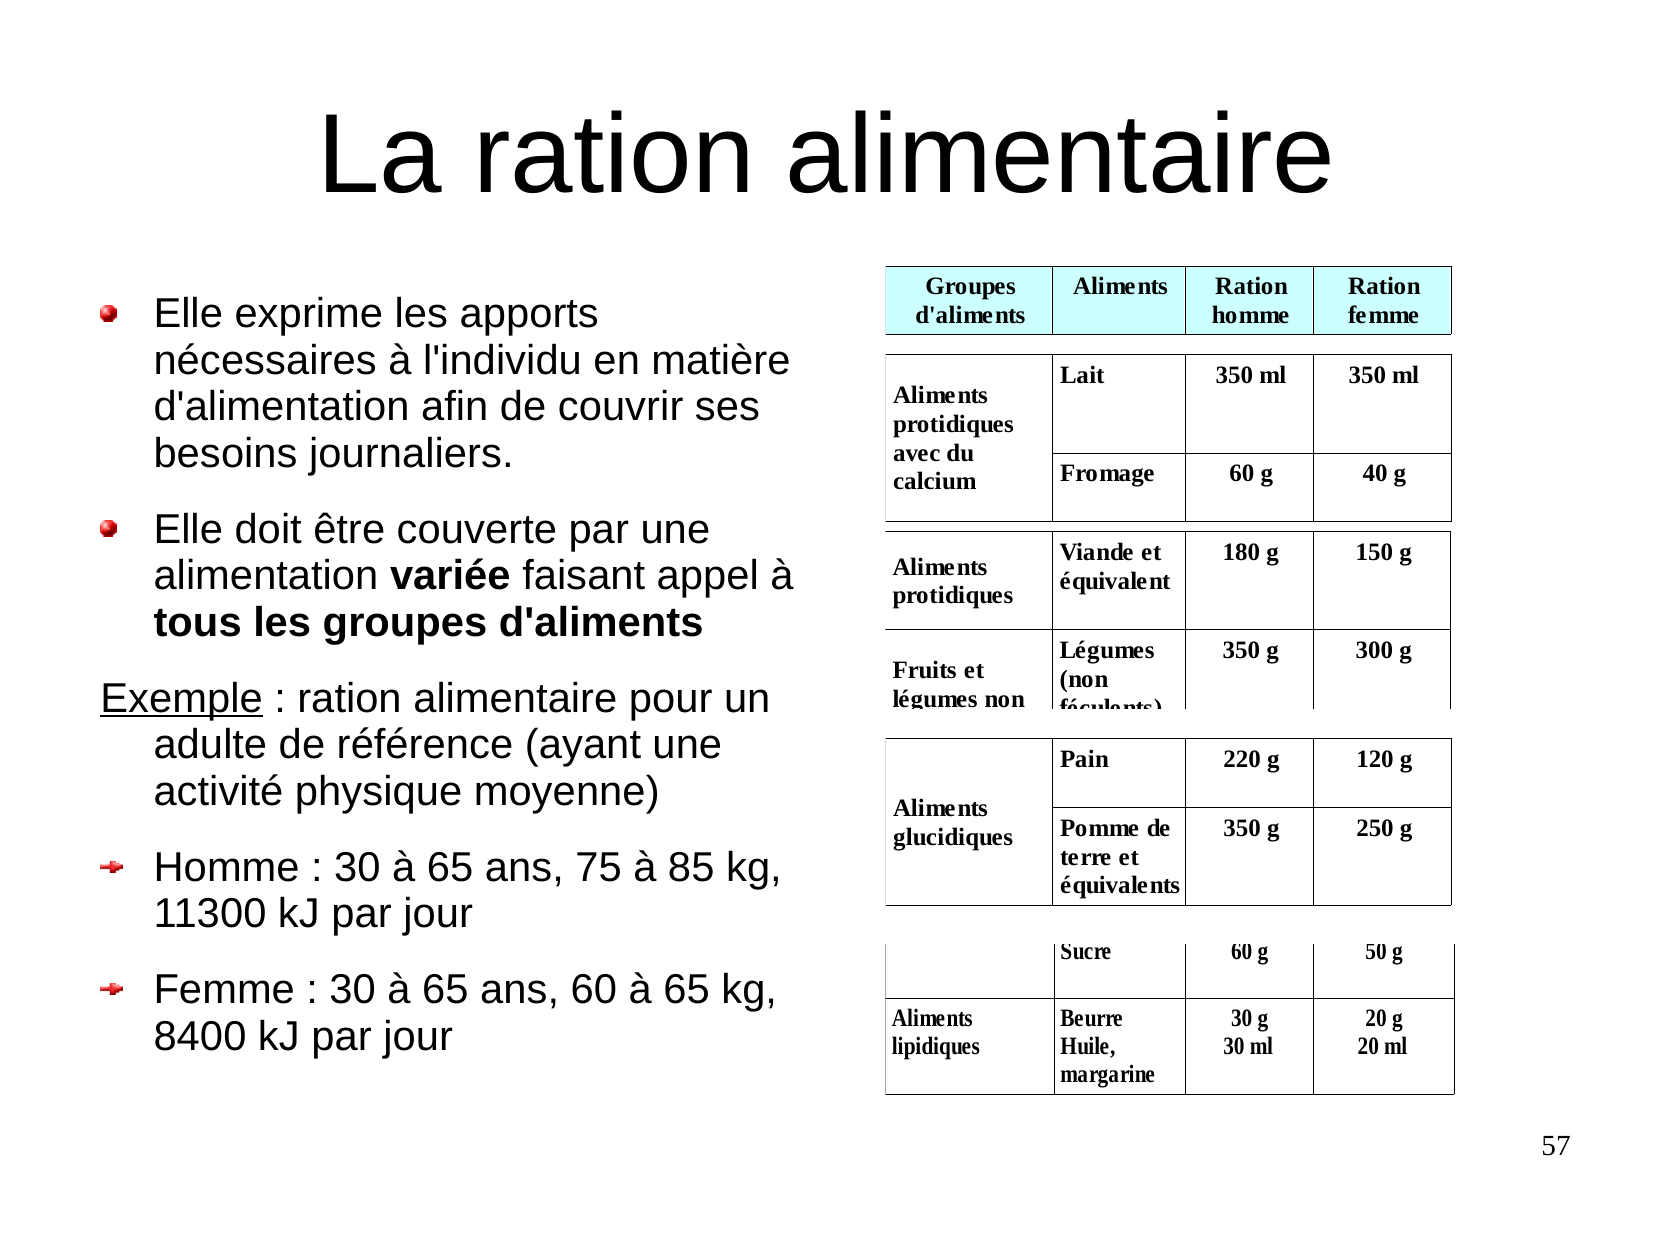

# La ration alimentaire
Elle exprime les apports nécessaires à l'individu en matière d'alimentation afin de couvrir ses besoins journaliers.
Elle doit être couverte par une alimentation variée faisant appel à tous les groupes d'aliments
Exemple : ration alimentaire pour un adulte de référence (ayant une activité physique moyenne)
Homme : 30 à 65 ans, 75 à 85 kg, 11300 kJ par jour
Femme : 30 à 65 ans, 60 à 65 kg, 8400 kJ par jour
57